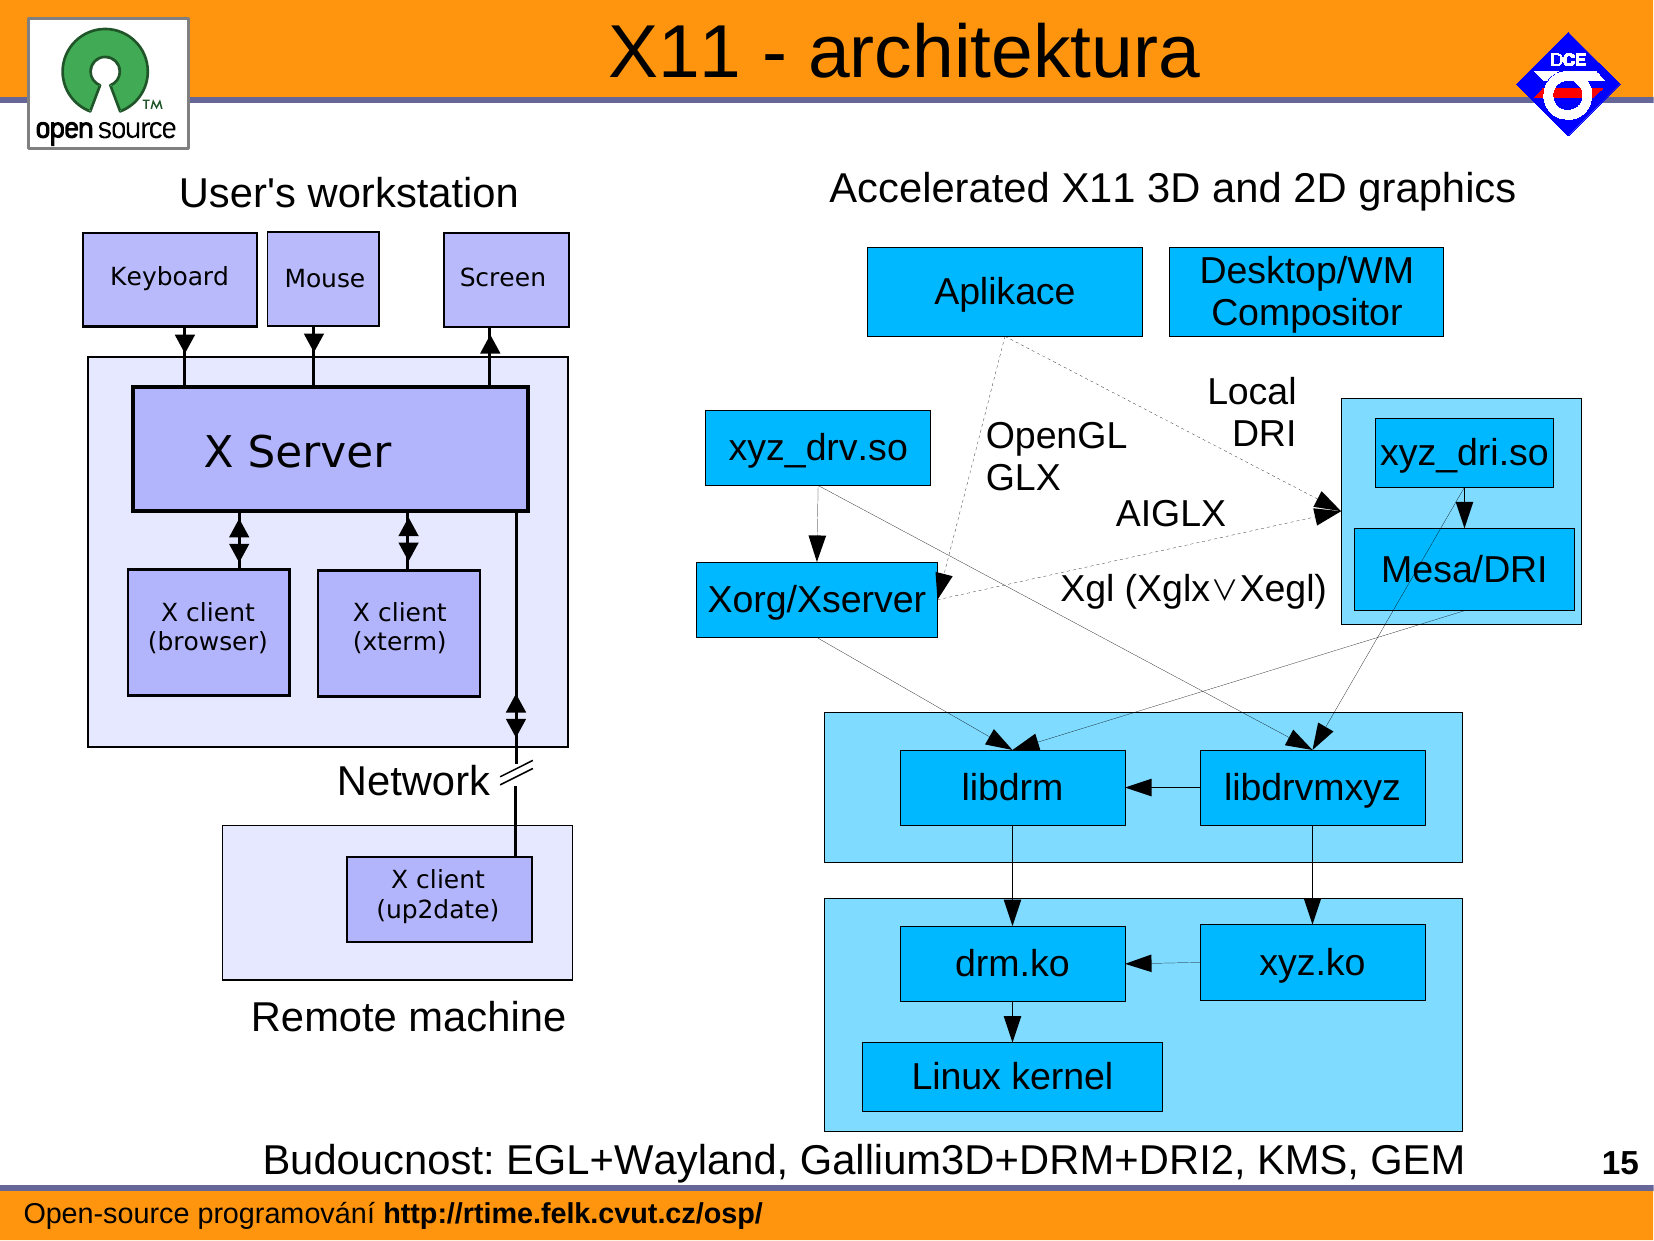

# X11 - architektura
Accelerated X11 3D and 2D graphics
Aplikace
Desktop/WM
Compositor
Local DRI
xyz_drv.so
OpenGL
GLX
xyz_dri.so
AIGLX
Mesa/DRI
Xorg/Xserver
Xgl (Xglx∨Xegl)
libdrm
libdrvmxyz
xyz.ko
drm.ko
Linux kernel
User's workstation
Keyboard
Screen
Mouse
X Server
X client
(browser)
X client
(xterm)
Network
X client
(up2date)
Remote machine
Budoucnost: EGL+Wayland, Gallium3D+DRM+DRI2, KMS, GEM